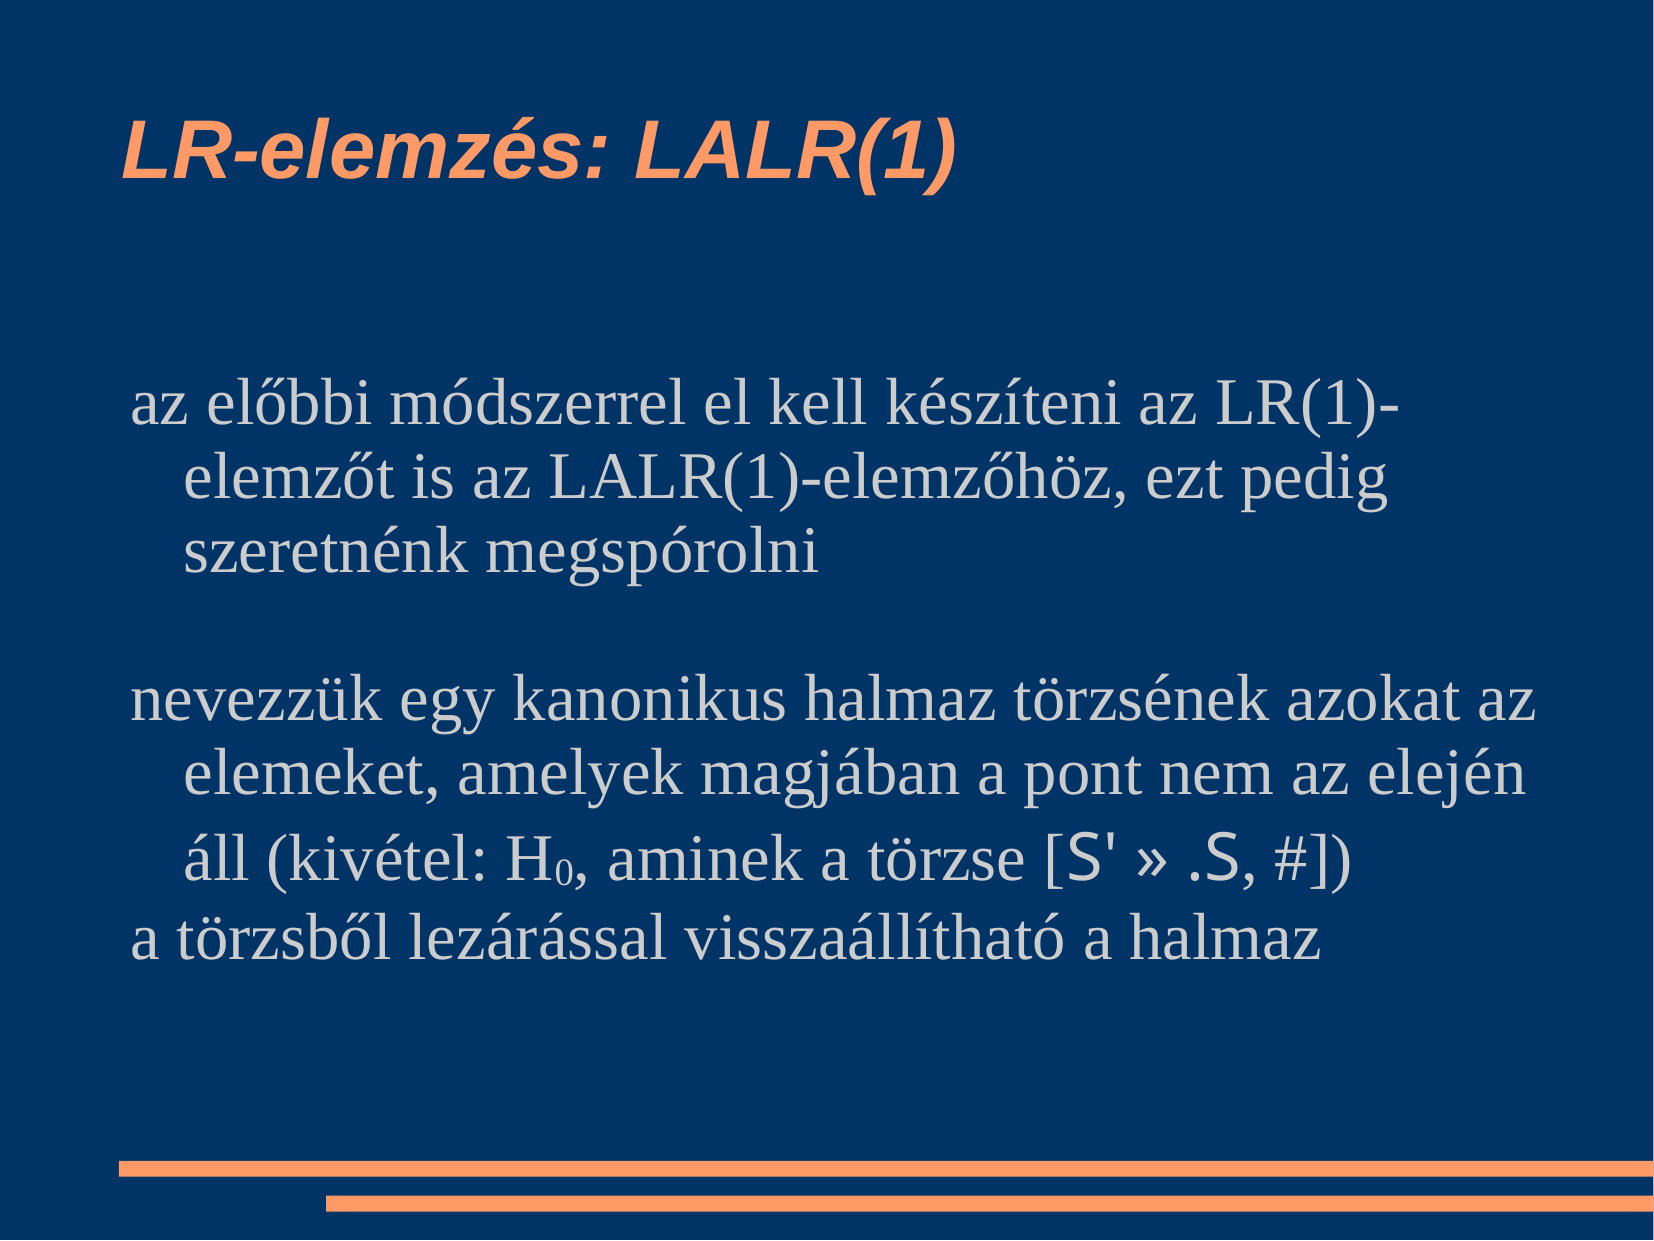

# LR-elemzés: LALR(1)
az előbbi módszerrel el kell készíteni az LR(1)-elemzőt is az LALR(1)-elemzőhöz, ezt pedig szeretnénk megspórolni
nevezzük egy kanonikus halmaz törzsének azokat az elemeket, amelyek magjában a pont nem az elején áll (kivétel: H0, aminek a törzse [S' » .S, #])
a törzsből lezárással visszaállítható a halmaz